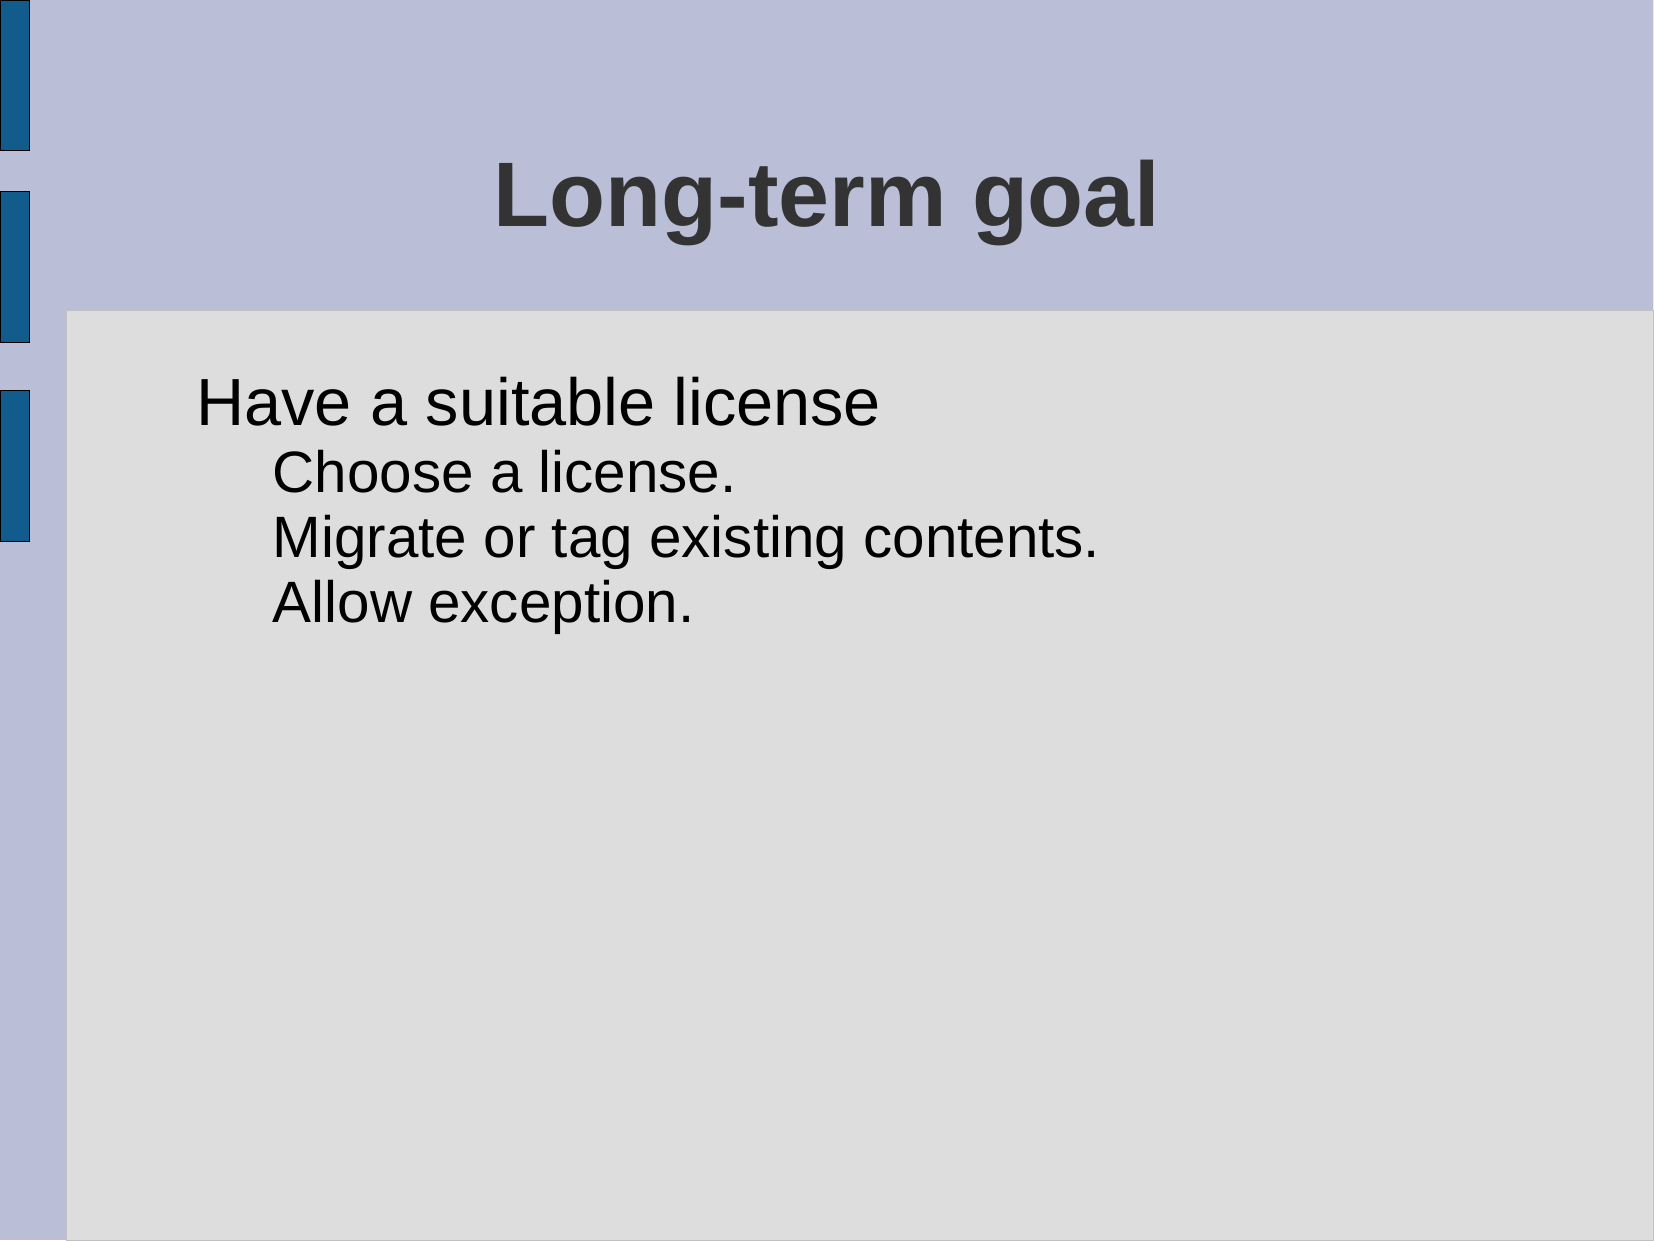

# Long-term goal
Have a suitable license
Choose a license.
Migrate or tag existing contents.
Allow exception.